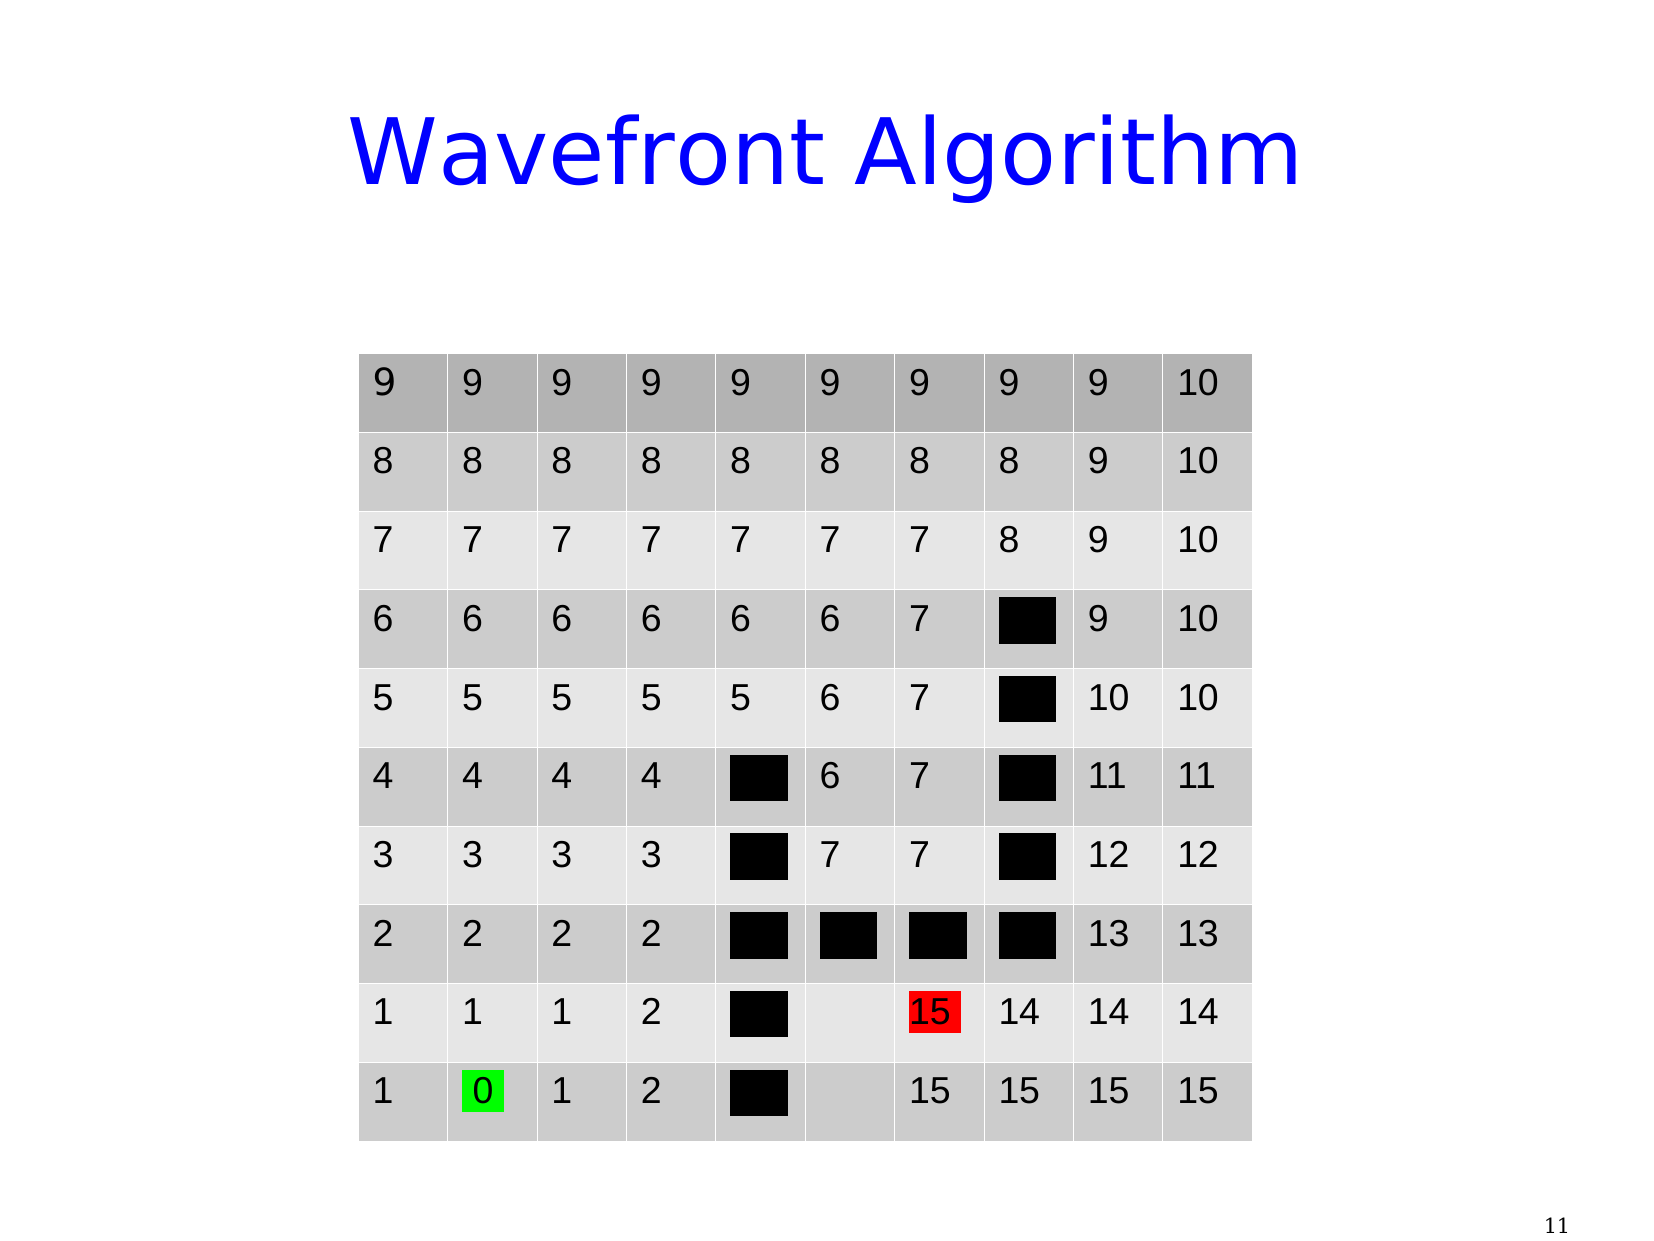

# Wavefront Algorithm
| 9 | 9 | 9 | 9 | 9 | 9 | 9 | 9 | 9 | 10 |
| --- | --- | --- | --- | --- | --- | --- | --- | --- | --- |
| 8 | 8 | 8 | 8 | 8 | 8 | 8 | 8 | 9 | 10 |
| 7 | 7 | 7 | 7 | 7 | 7 | 7 | 8 | 9 | 10 |
| 6 | 6 | 6 | 6 | 6 | 6 | 7 | | 9 | 10 |
| 5 | 5 | 5 | 5 | 5 | 6 | 7 | | 10 | 10 |
| 4 | 4 | 4 | 4 | | 6 | 7 | | 11 | 11 |
| 3 | 3 | 3 | 3 | | 7 | 7 | | 12 | 12 |
| 2 | 2 | 2 | 2 | | | | | 13 | 13 |
| 1 | 1 | 1 | 2 | | | 15 | 14 | 14 | 14 |
| 1 | 0 | 1 | 2 | | | 15 | 15 | 15 | 15 |
11